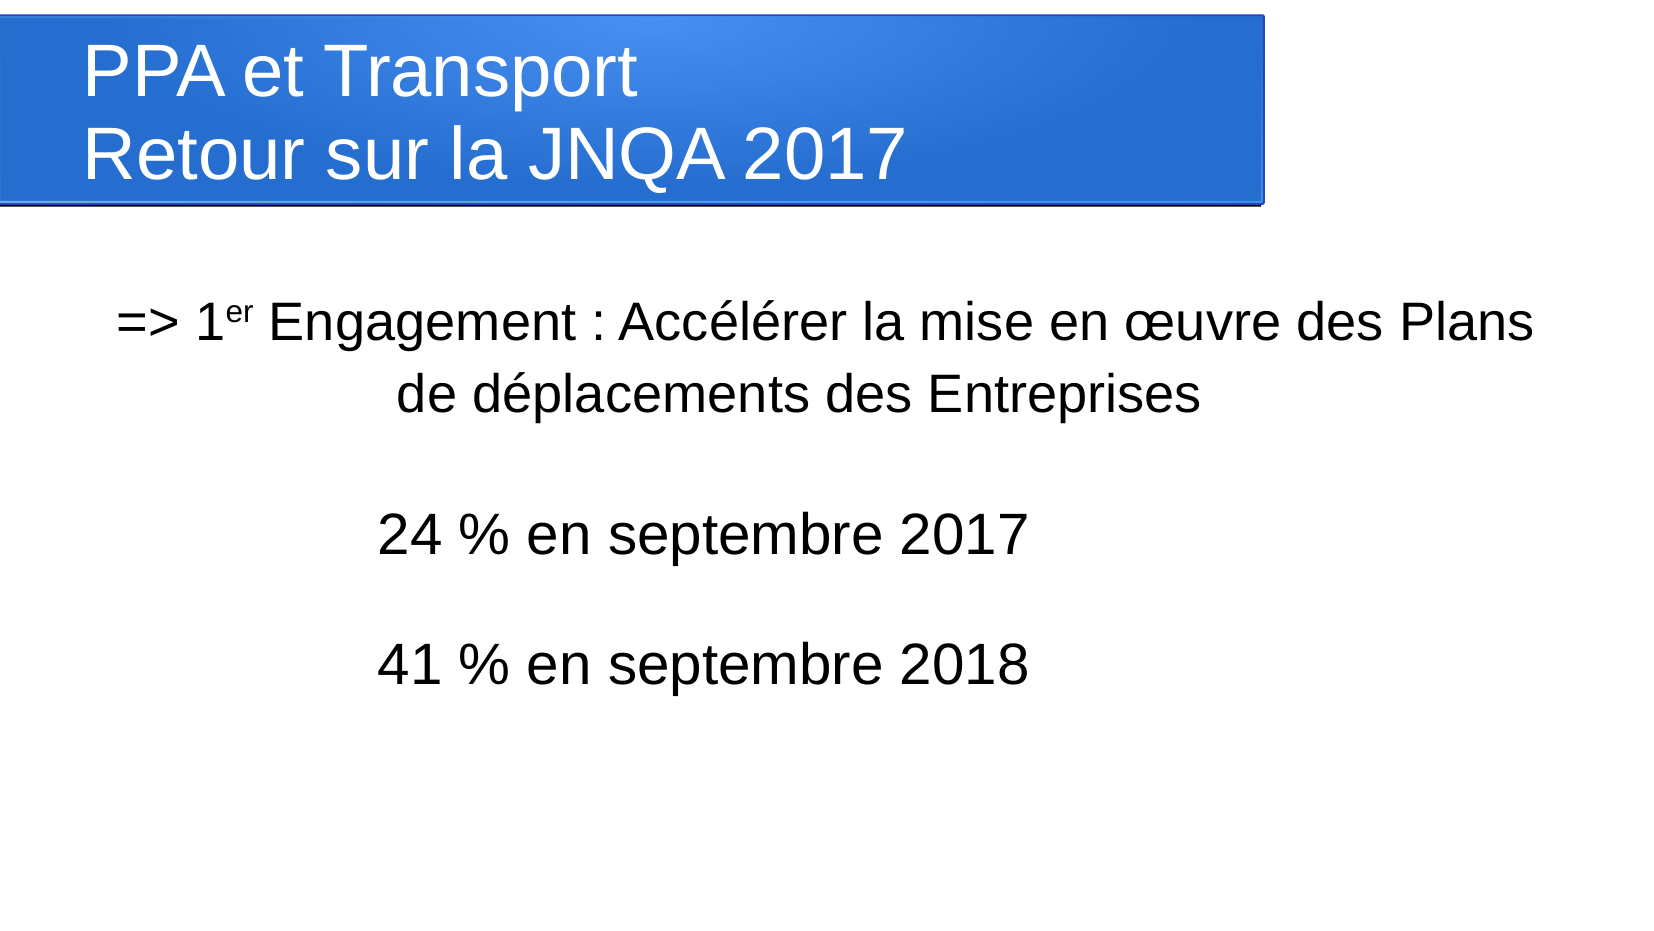

# PPA et Transport Retour sur la JNQA 2017
=> 1er Engagement : Accélérer la mise en œuvre des Plans de déplacements des Entreprises
				24 % en septembre 2017
				41 % en septembre 2018